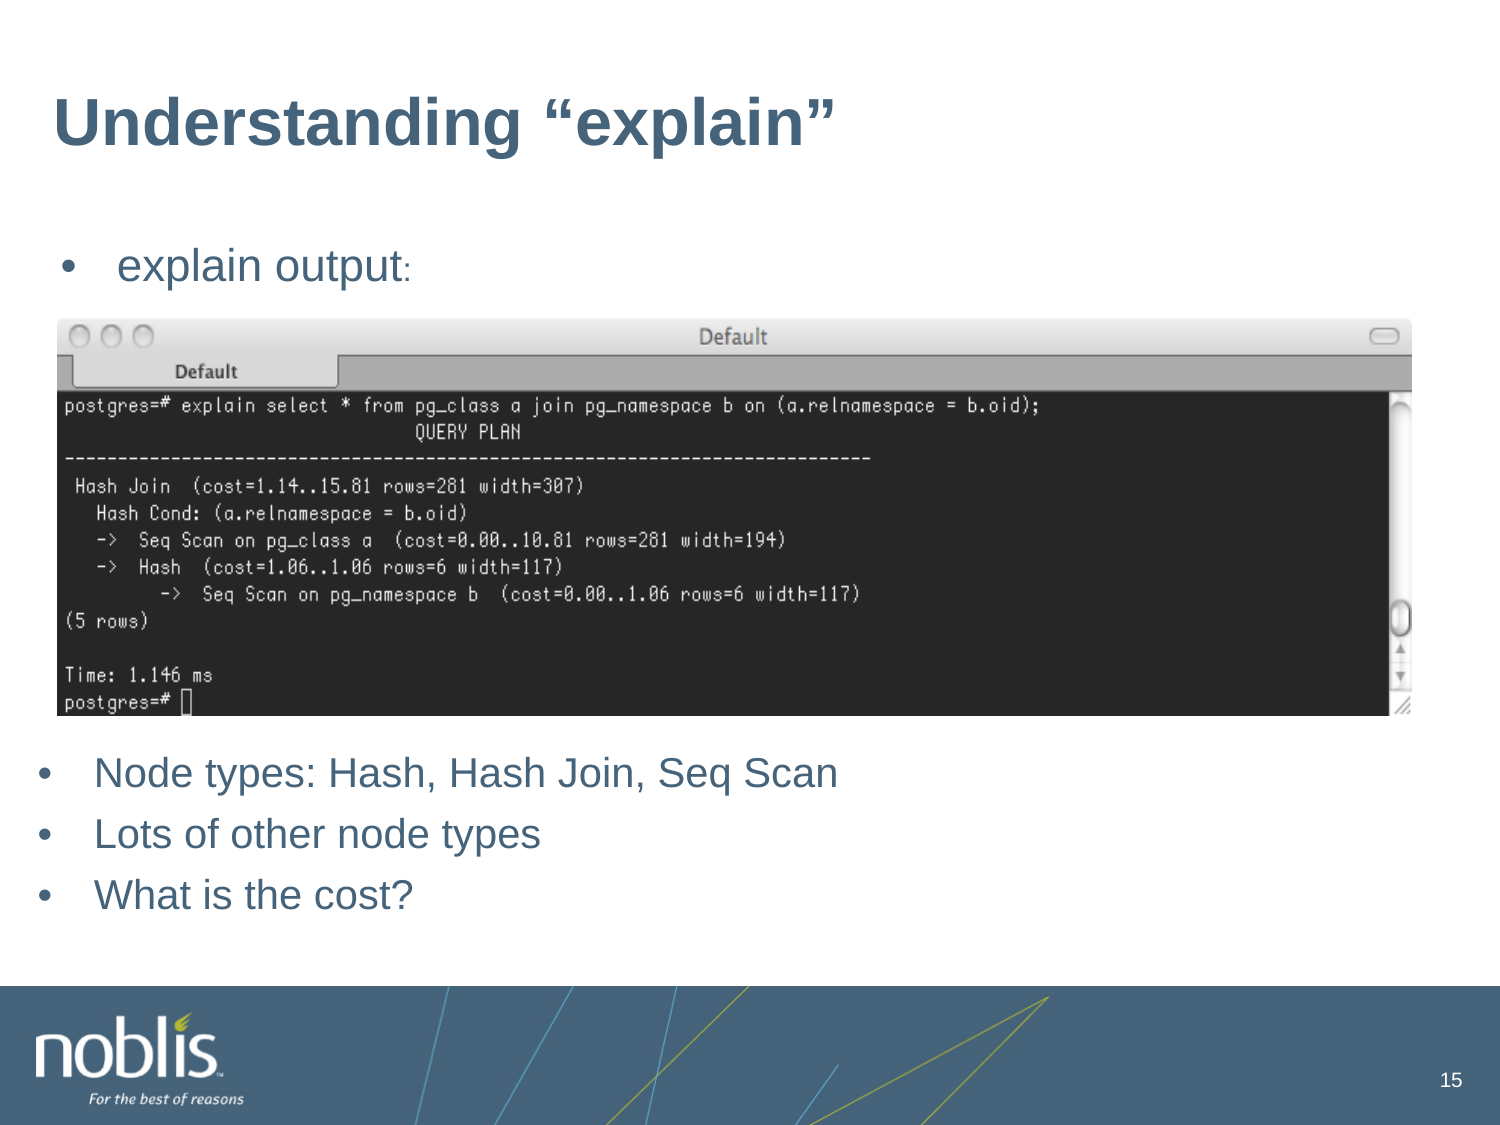

# Understanding “explain”
explain output:
Node types: Hash, Hash Join, Seq Scan
Lots of other node types
What is the cost?